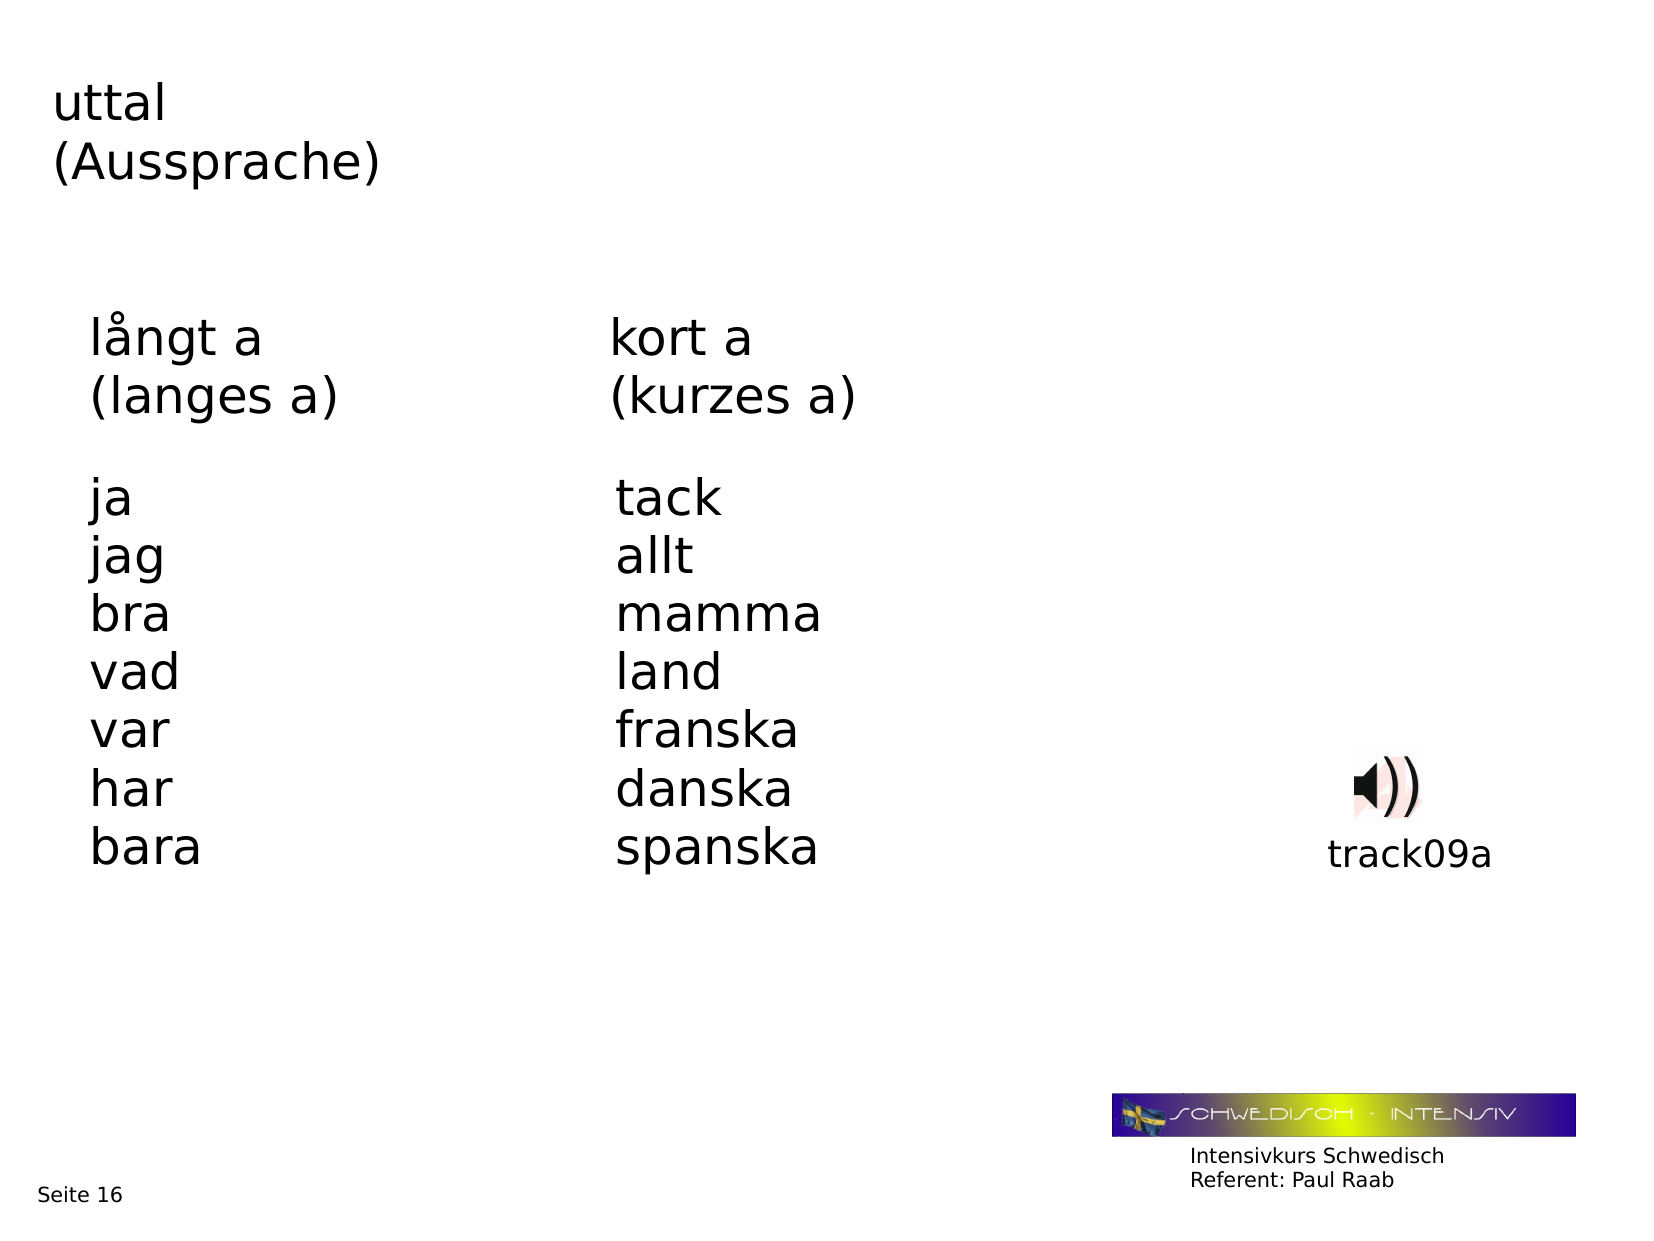

uttal
(Aussprache)
långt a
(langes a)
kort a
(kurzes a)
ja
jag
bra
vad
var
har
bara
tack
allt
mamma
land
franska
danska
spanska
track09a